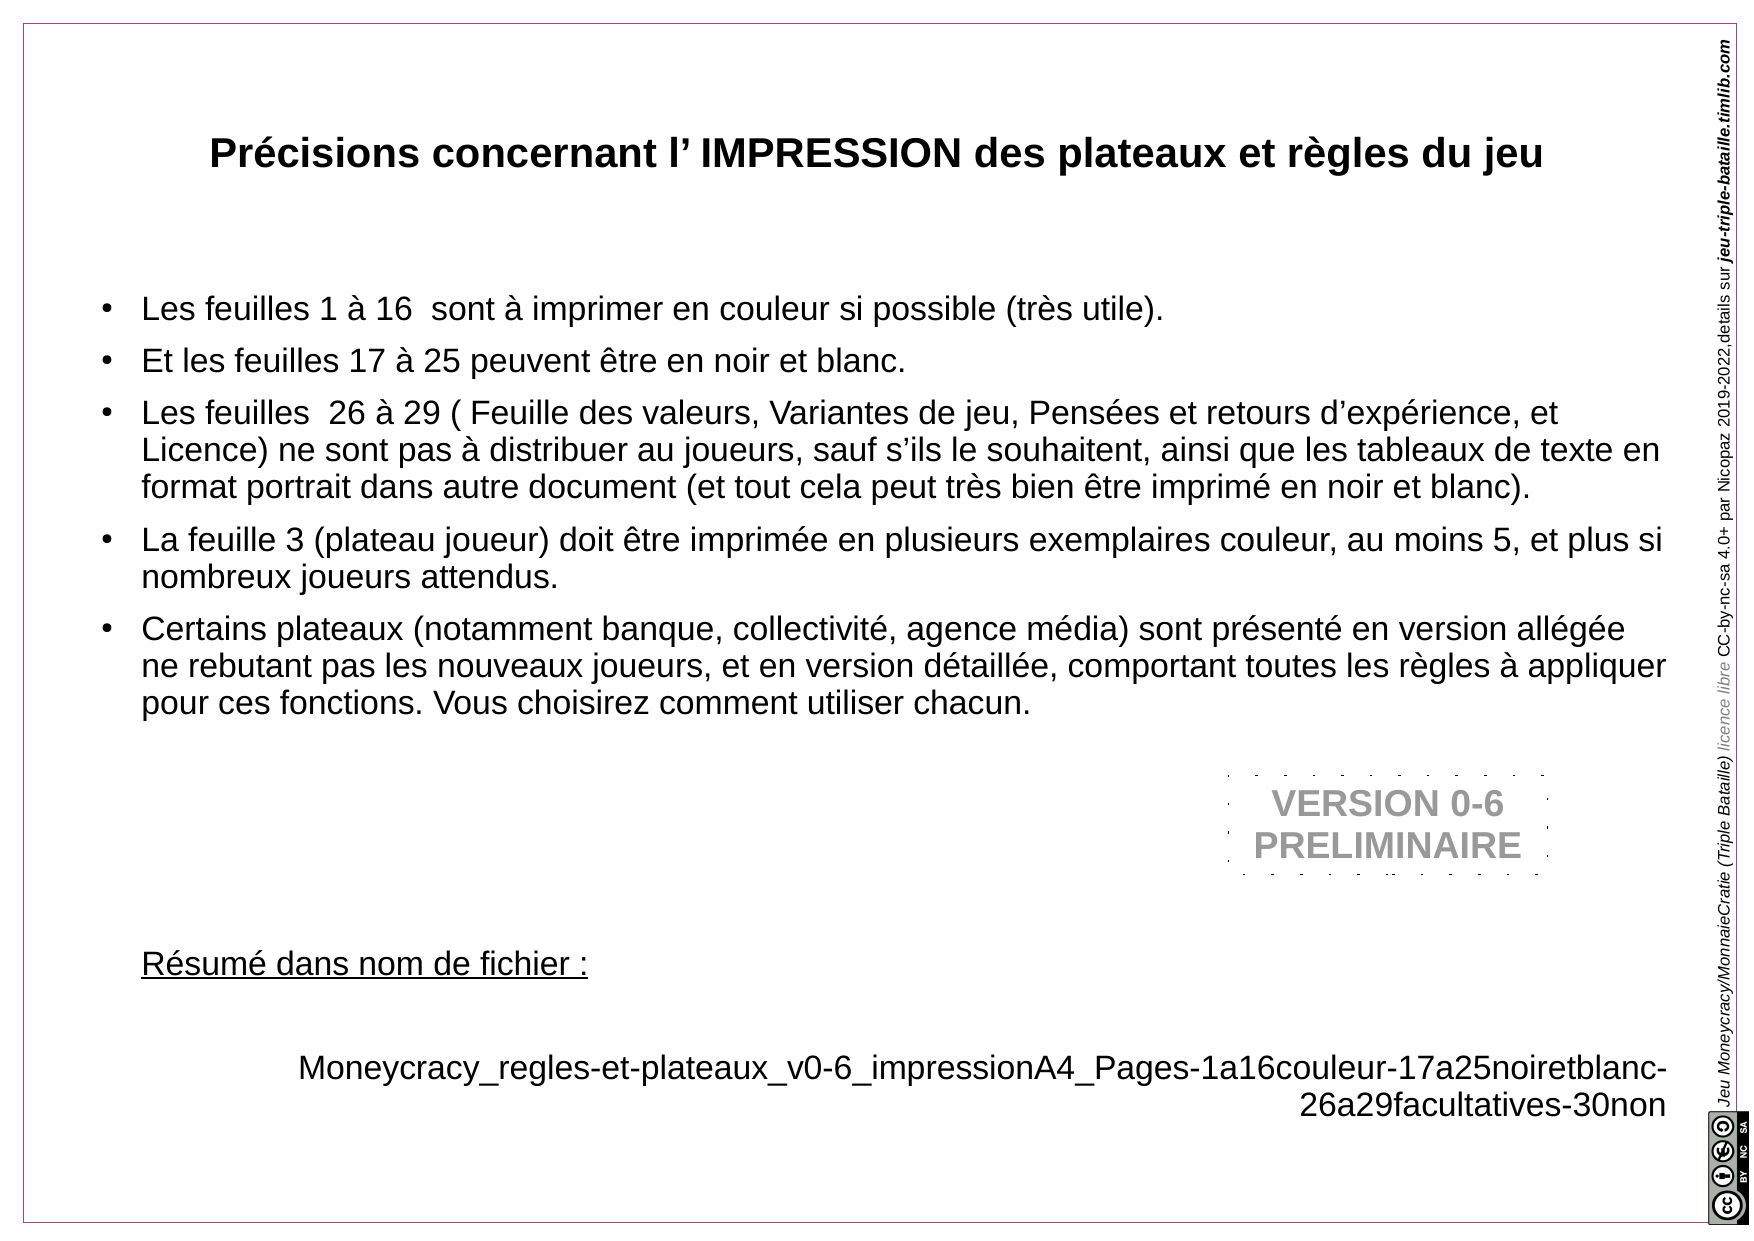

# Précisions concernant l’ IMPRESSION des plateaux et règles du jeu
Les feuilles 1 à 16 sont à imprimer en couleur si possible (très utile).
Et les feuilles 17 à 25 peuvent être en noir et blanc.
Les feuilles 26 à 29 ( Feuille des valeurs, Variantes de jeu, Pensées et retours d’expérience, et Licence) ne sont pas à distribuer au joueurs, sauf s’ils le souhaitent, ainsi que les tableaux de texte en format portrait dans autre document (et tout cela peut très bien être imprimé en noir et blanc).
La feuille 3 (plateau joueur) doit être imprimée en plusieurs exemplaires couleur, au moins 5, et plus si nombreux joueurs attendus.
Certains plateaux (notamment banque, collectivité, agence média) sont présenté en version allégée ne rebutant pas les nouveaux joueurs, et en version détaillée, comportant toutes les règles à appliquer pour ces fonctions. Vous choisirez comment utiliser chacun.
Résumé dans nom de fichier :
Moneycracy_regles-et-plateaux_v0-6_impressionA4_Pages-1a16couleur-17a25noiretblanc-26a29facultatives-30non
VERSION 0-6 PRELIMINAIRE